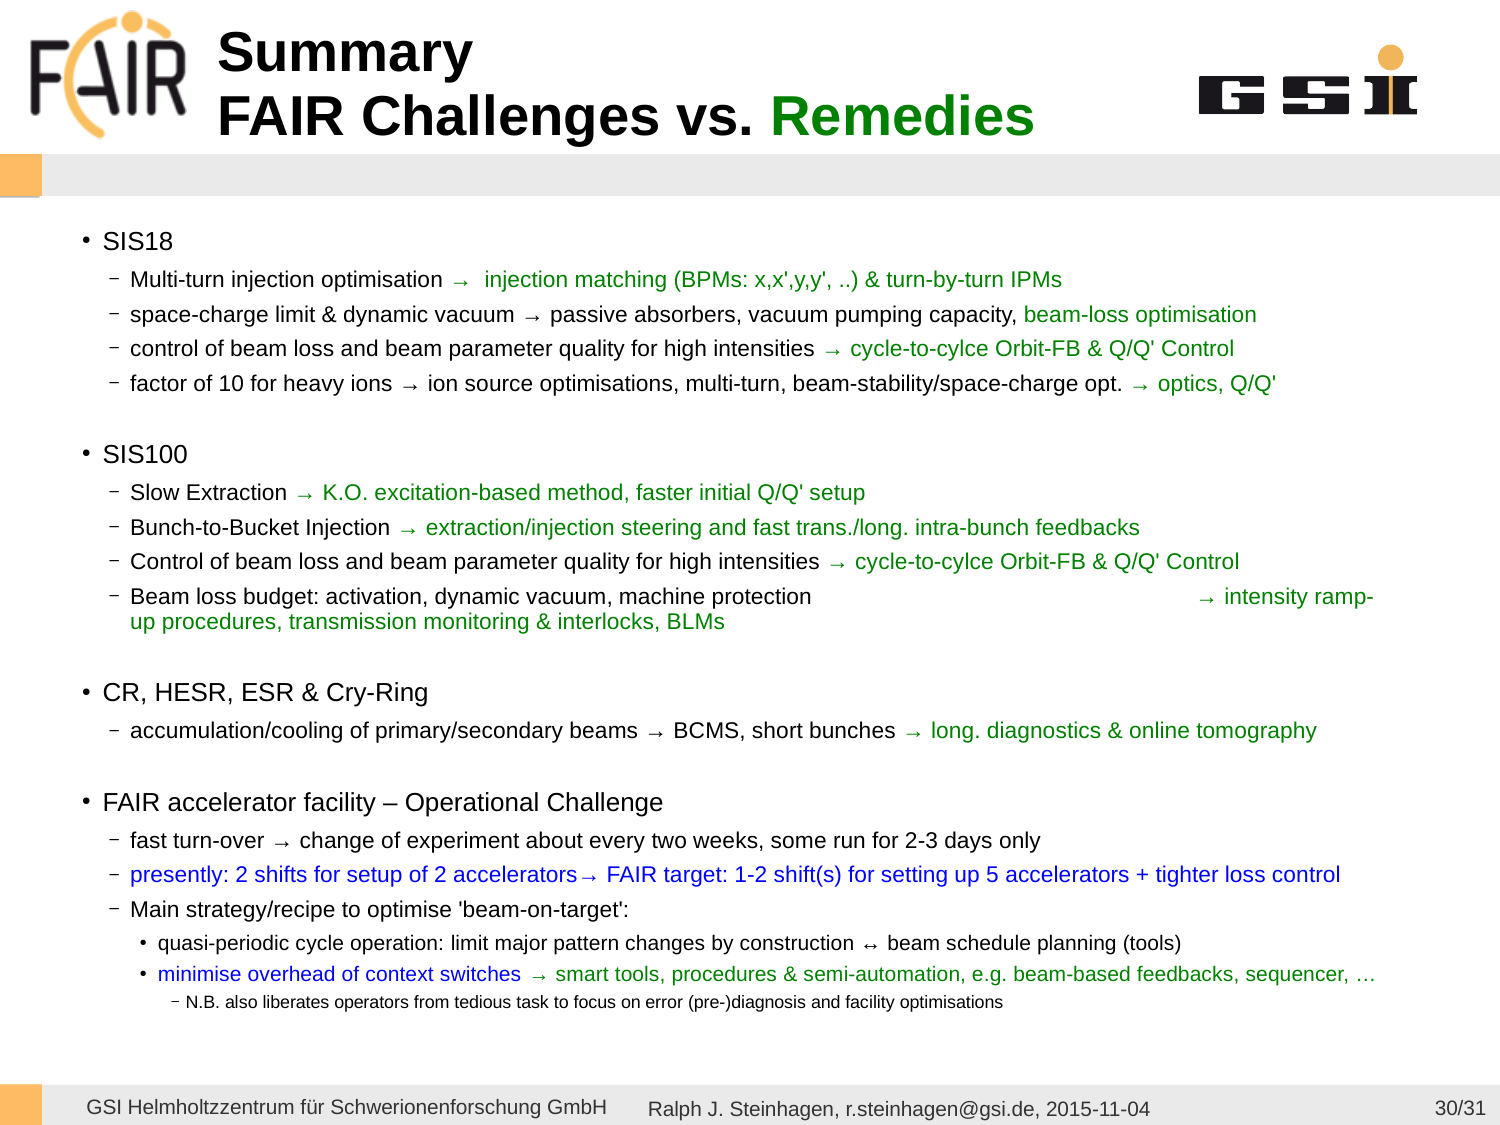

# Summary FAIR Challenges vs. Remedies
SIS18
Multi-turn injection optimisation → injection matching (BPMs: x,x',y,y', ..) & turn-by-turn IPMs
space-charge limit & dynamic vacuum → passive absorbers, vacuum pumping capacity, beam-loss optimisation
control of beam loss and beam parameter quality for high intensities → cycle-to-cylce Orbit-FB & Q/Q' Control
factor of 10 for heavy ions → ion source optimisations, multi-turn, beam-stability/space-charge opt. → optics, Q/Q'
SIS100
Slow Extraction → K.O. excitation-based method, faster initial Q/Q' setup
Bunch-to-Bucket Injection → extraction/injection steering and fast trans./long. intra-bunch feedbacks
Control of beam loss and beam parameter quality for high intensities → cycle-to-cylce Orbit-FB & Q/Q' Control
Beam loss budget: activation, dynamic vacuum, machine protection 							 	→ intensity ramp-up procedures, transmission monitoring & interlocks, BLMs
CR, HESR, ESR & Cry-Ring
accumulation/cooling of primary/secondary beams → BCMS, short bunches → long. diagnostics & online tomography
FAIR accelerator facility – Operational Challenge
fast turn-over → change of experiment about every two weeks, some run for 2-3 days only
presently: 2 shifts for setup of 2 accelerators→ FAIR target: 1-2 shift(s) for setting up 5 accelerators + tighter loss control
Main strategy/recipe to optimise 'beam-on-target':
quasi-periodic cycle operation: limit major pattern changes by construction ↔ beam schedule planning (tools)
minimise overhead of context switches → smart tools, procedures & semi-automation, e.g. beam-based feedbacks, sequencer, …
N.B. also liberates operators from tedious task to focus on error (pre-)diagnosis and facility optimisations